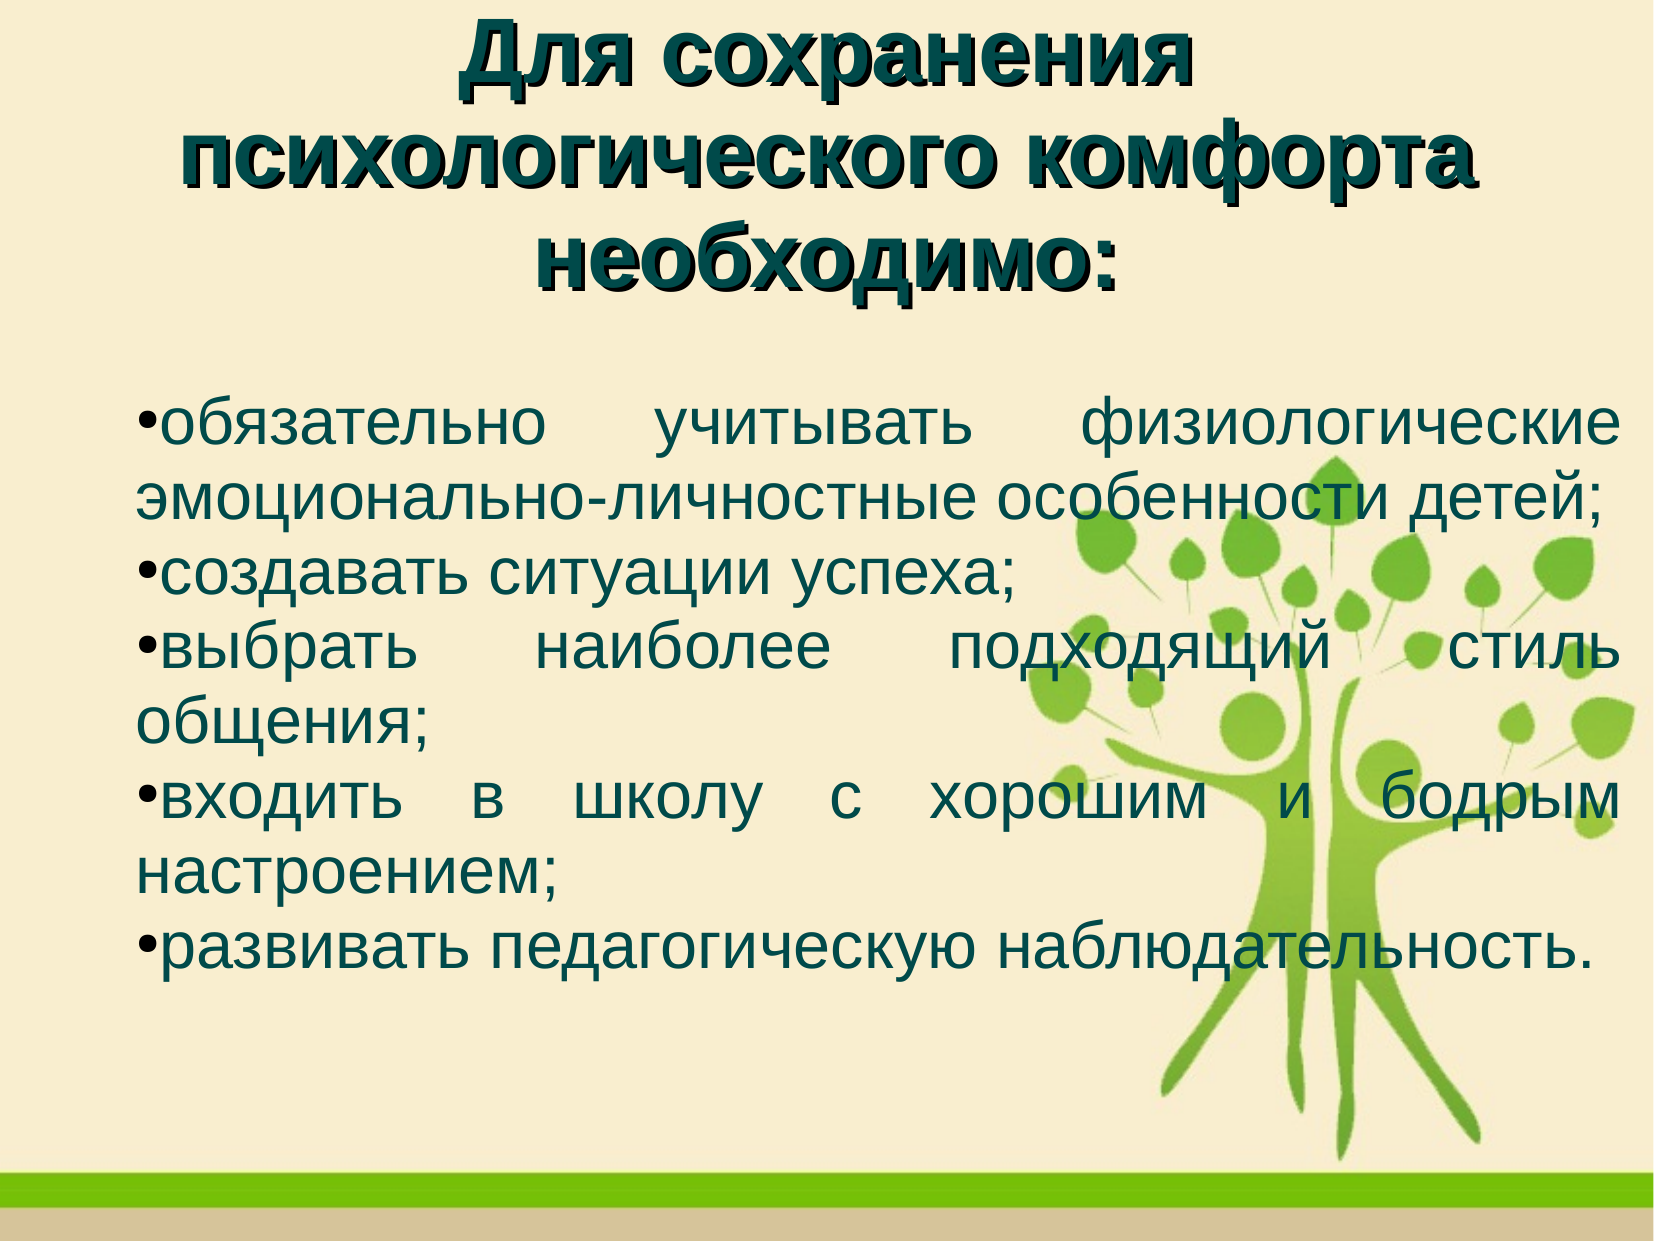

# Для сохранения психологического комфорта необходимо:
обязательно учитывать физиологические эмоционально-личностные особенности детей;
создавать ситуации успеха;
выбрать наиболее подходящий стиль общения;
входить в школу с хорошим и бодрым настроением;
развивать педагогическую наблюдательность.